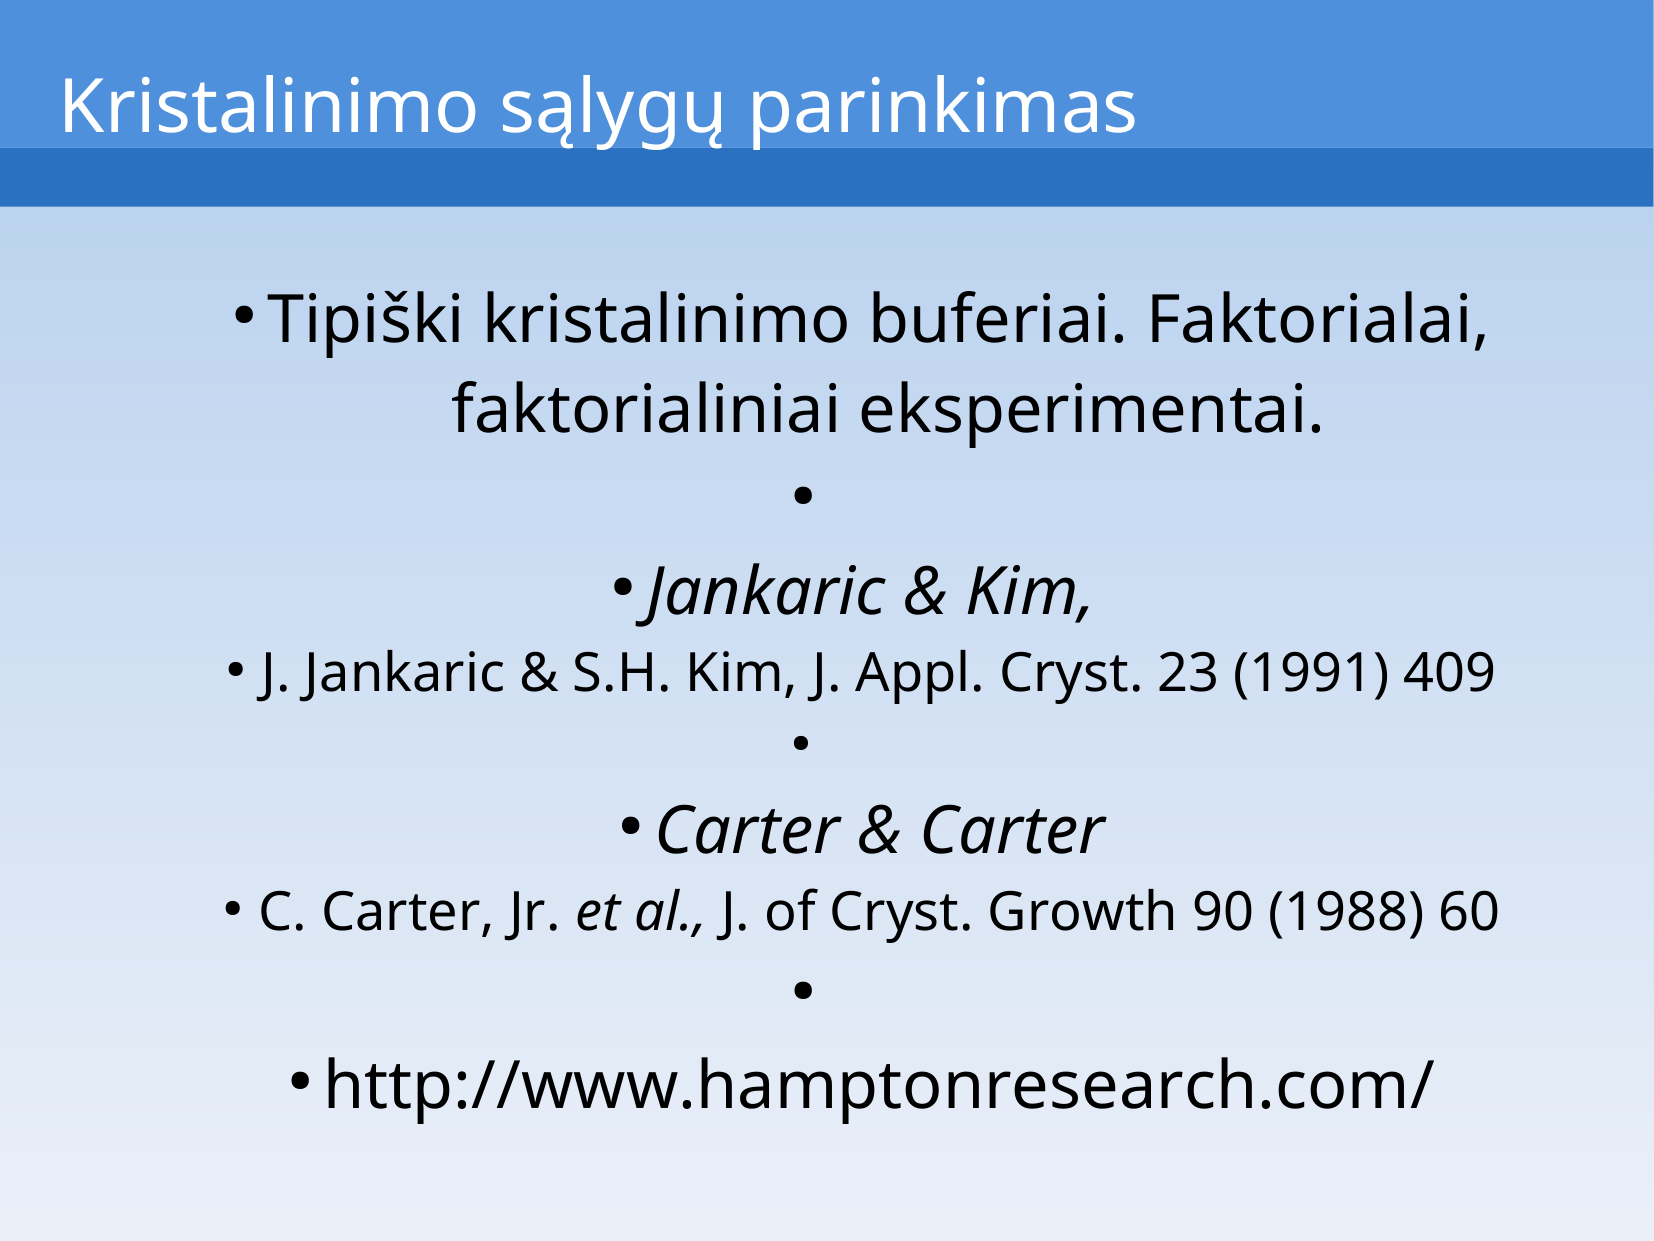

# Kristalinimo sąlygų parinkimas
Tipiški kristalinimo buferiai. Faktorialai, faktorialiniai eksperimentai.
Jankaric & Kim,
J. Jankaric & S.H. Kim, J. Appl. Cryst. 23 (1991) 409
Carter & Carter
C. Carter, Jr. et al., J. of Cryst. Growth 90 (1988) 60
http://www.hamptonresearch.com/